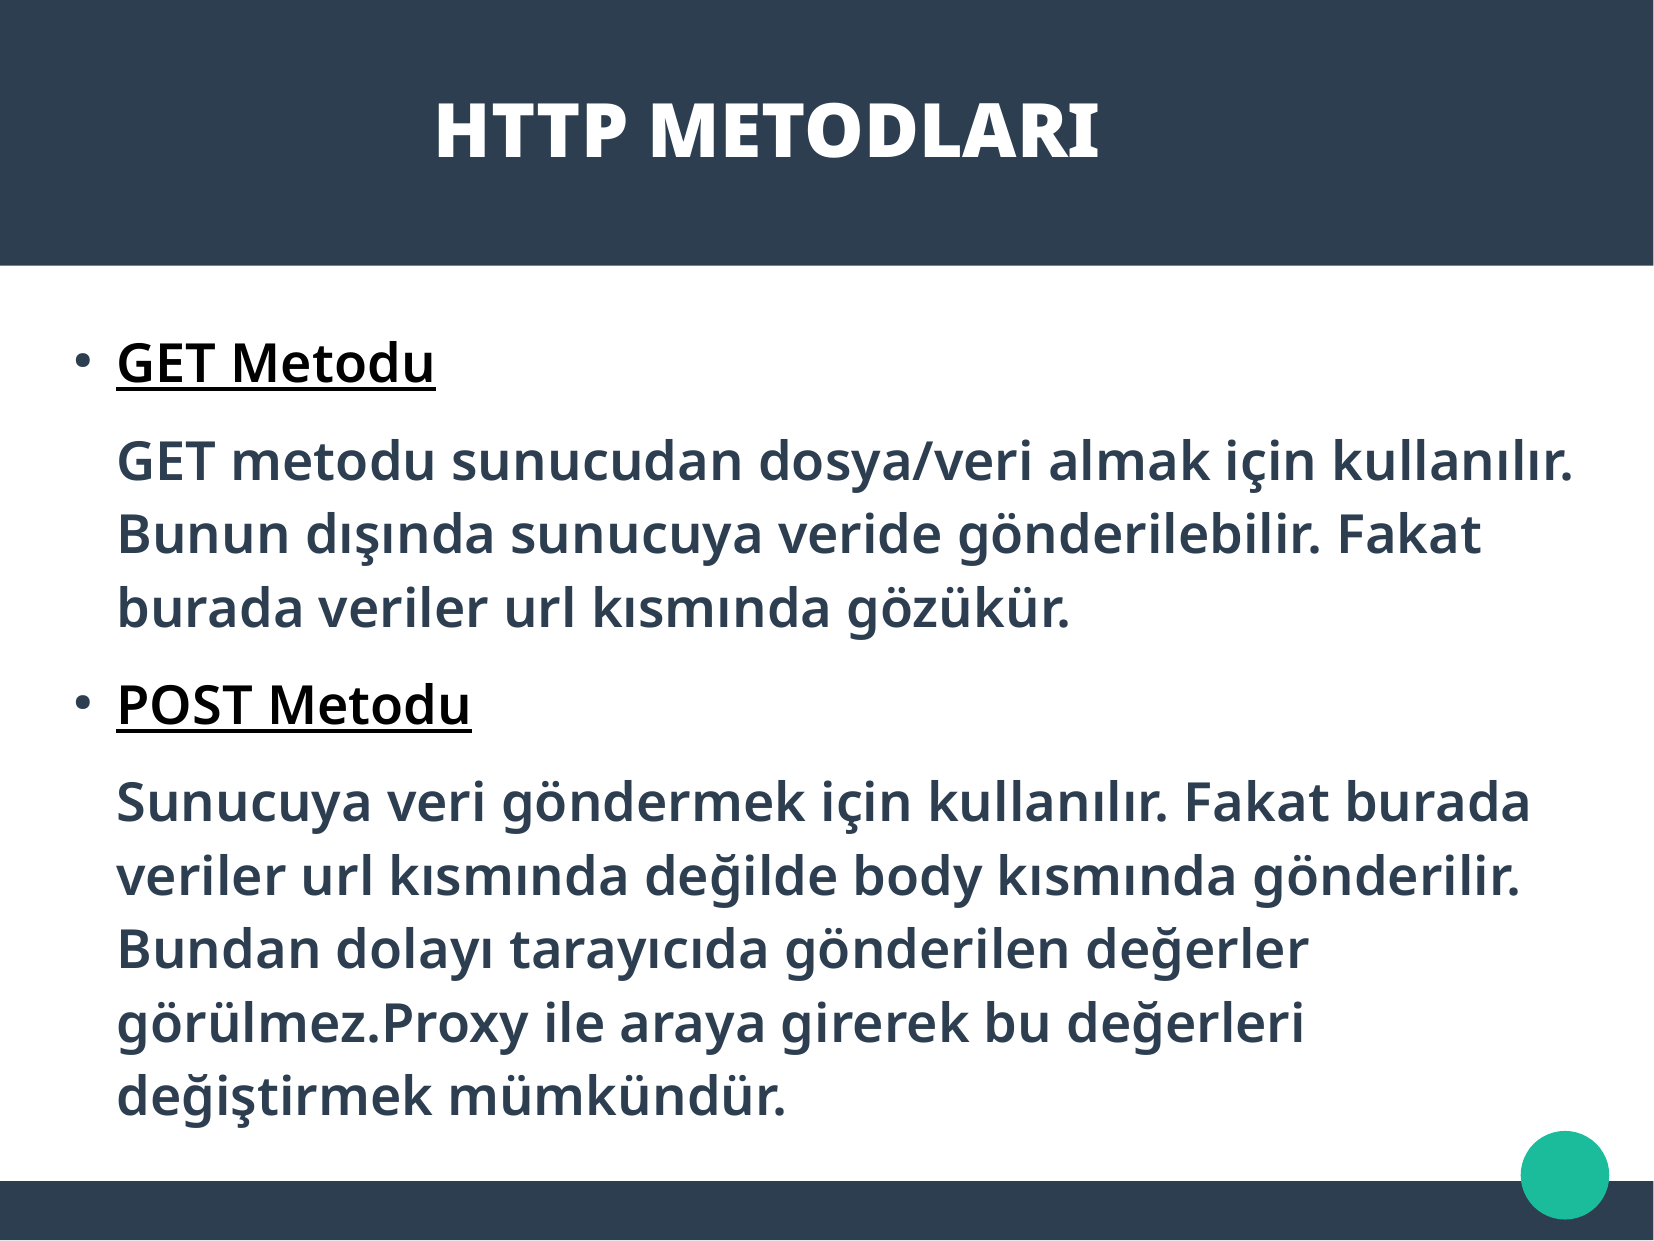

# HTTP METODLARI
GET Metodu
GET metodu sunucudan dosya/veri almak için kullanılır. Bunun dışında sunucuya veride gönderilebilir. Fakat burada veriler url kısmında gözükür.
POST Metodu
Sunucuya veri göndermek için kullanılır. Fakat burada veriler url kısmında değilde body kısmında gönderilir. Bundan dolayı tarayıcıda gönderilen değerler görülmez.Proxy ile araya girerek bu değerleri değiştirmek mümkündür.